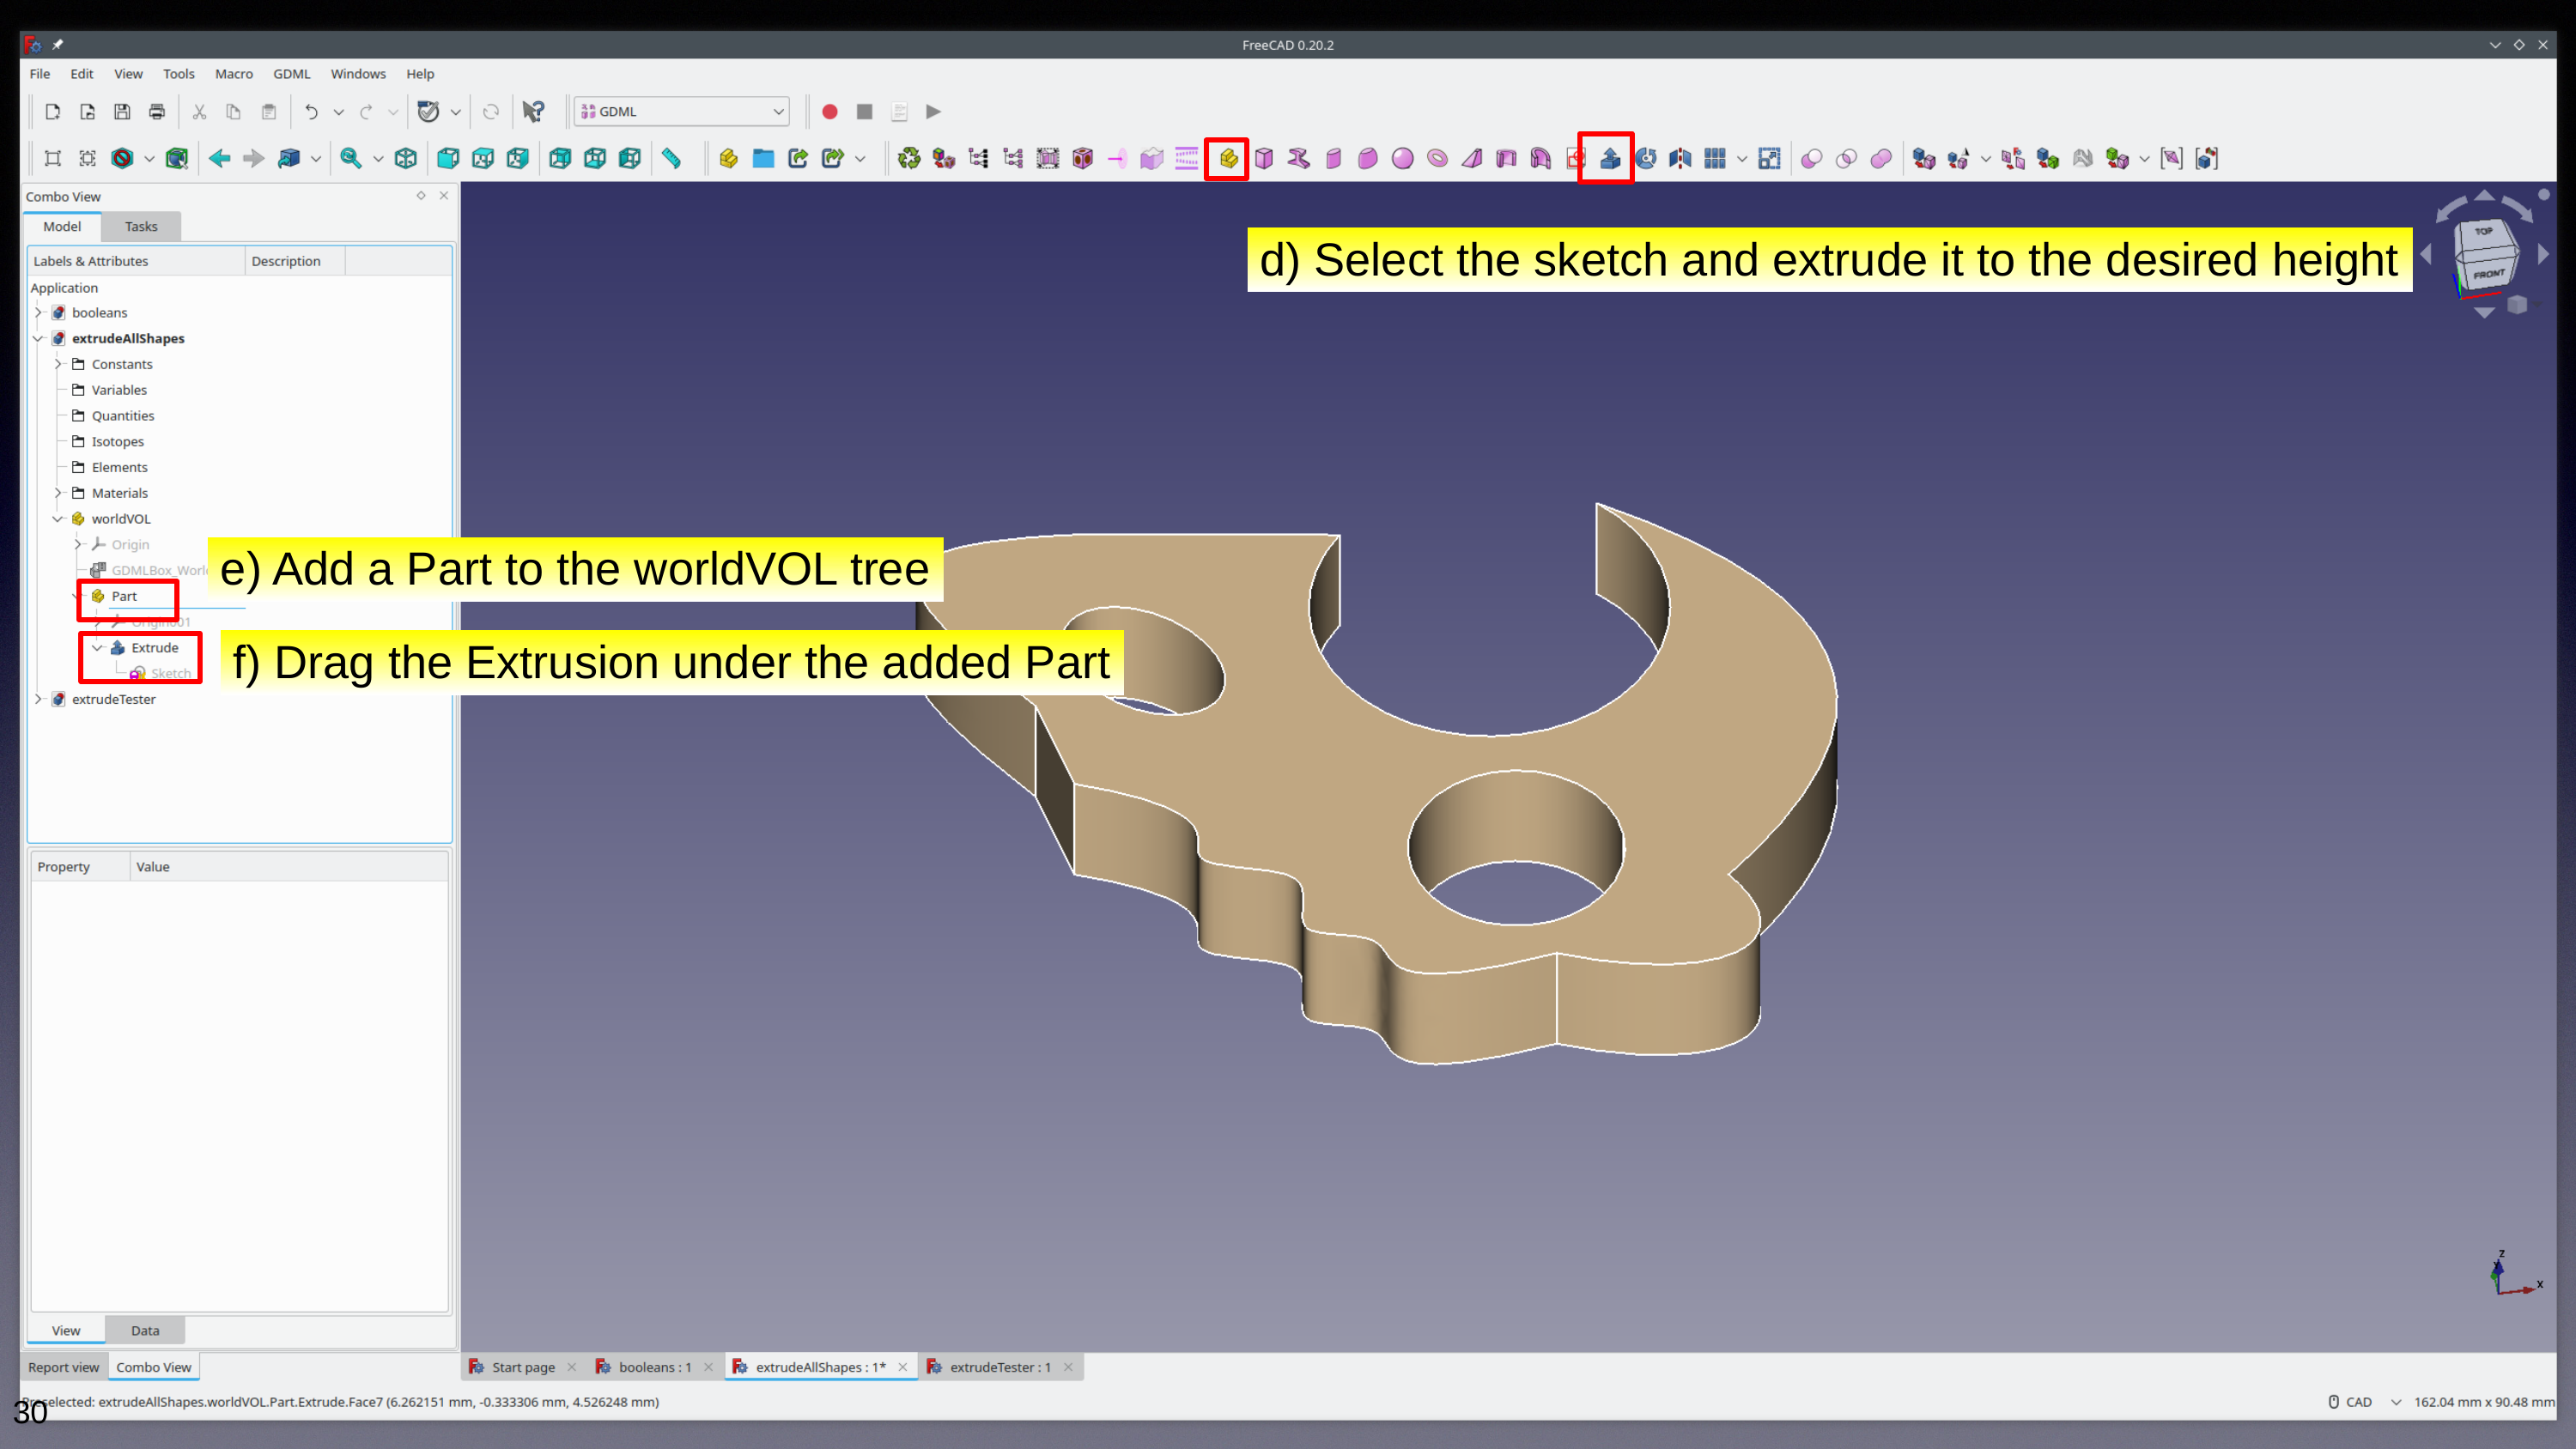

d) Select the sketch and extrude it to the desired height
e) Add a Part to the worldVOL tree
f) Drag the Extrusion under the added Part
30